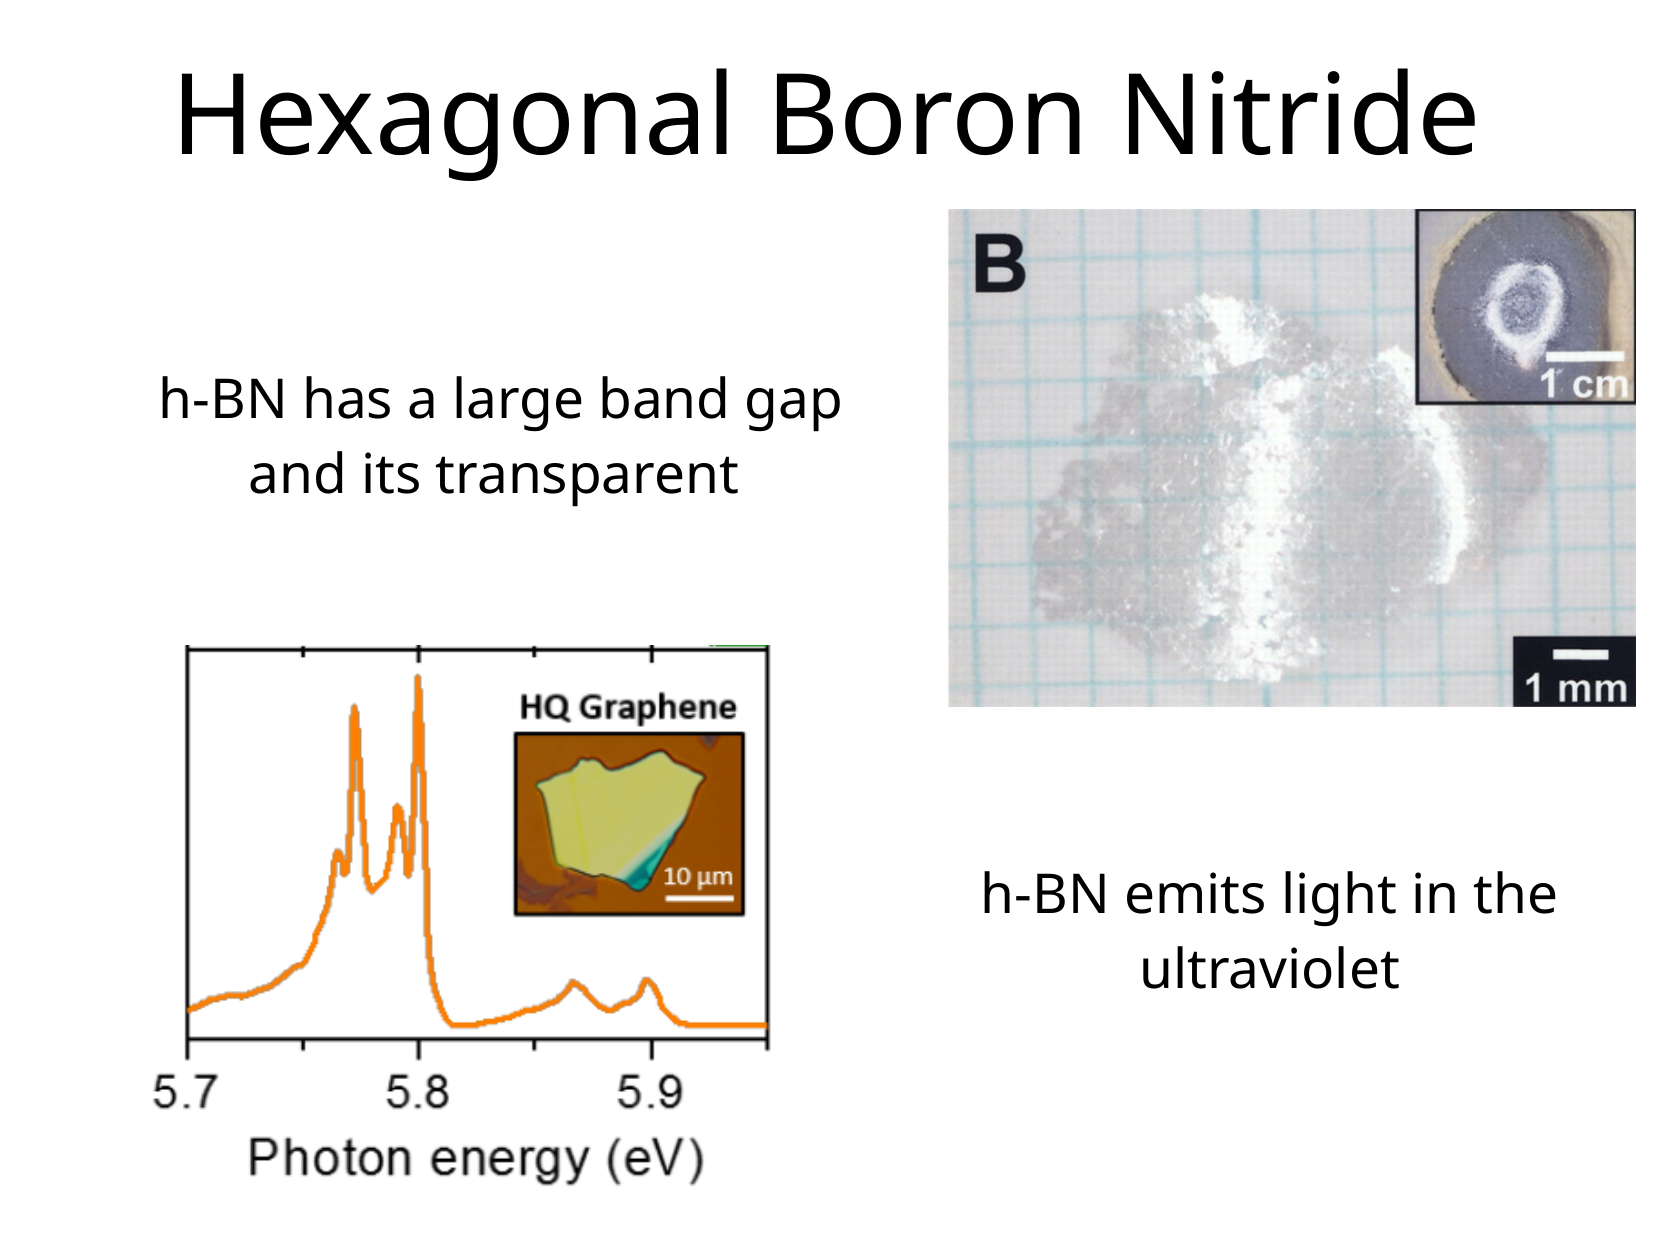

# Hexagonal Boron Nitride
h-BN has a large band gap and its transparent
h-BN emits light in the ultraviolet